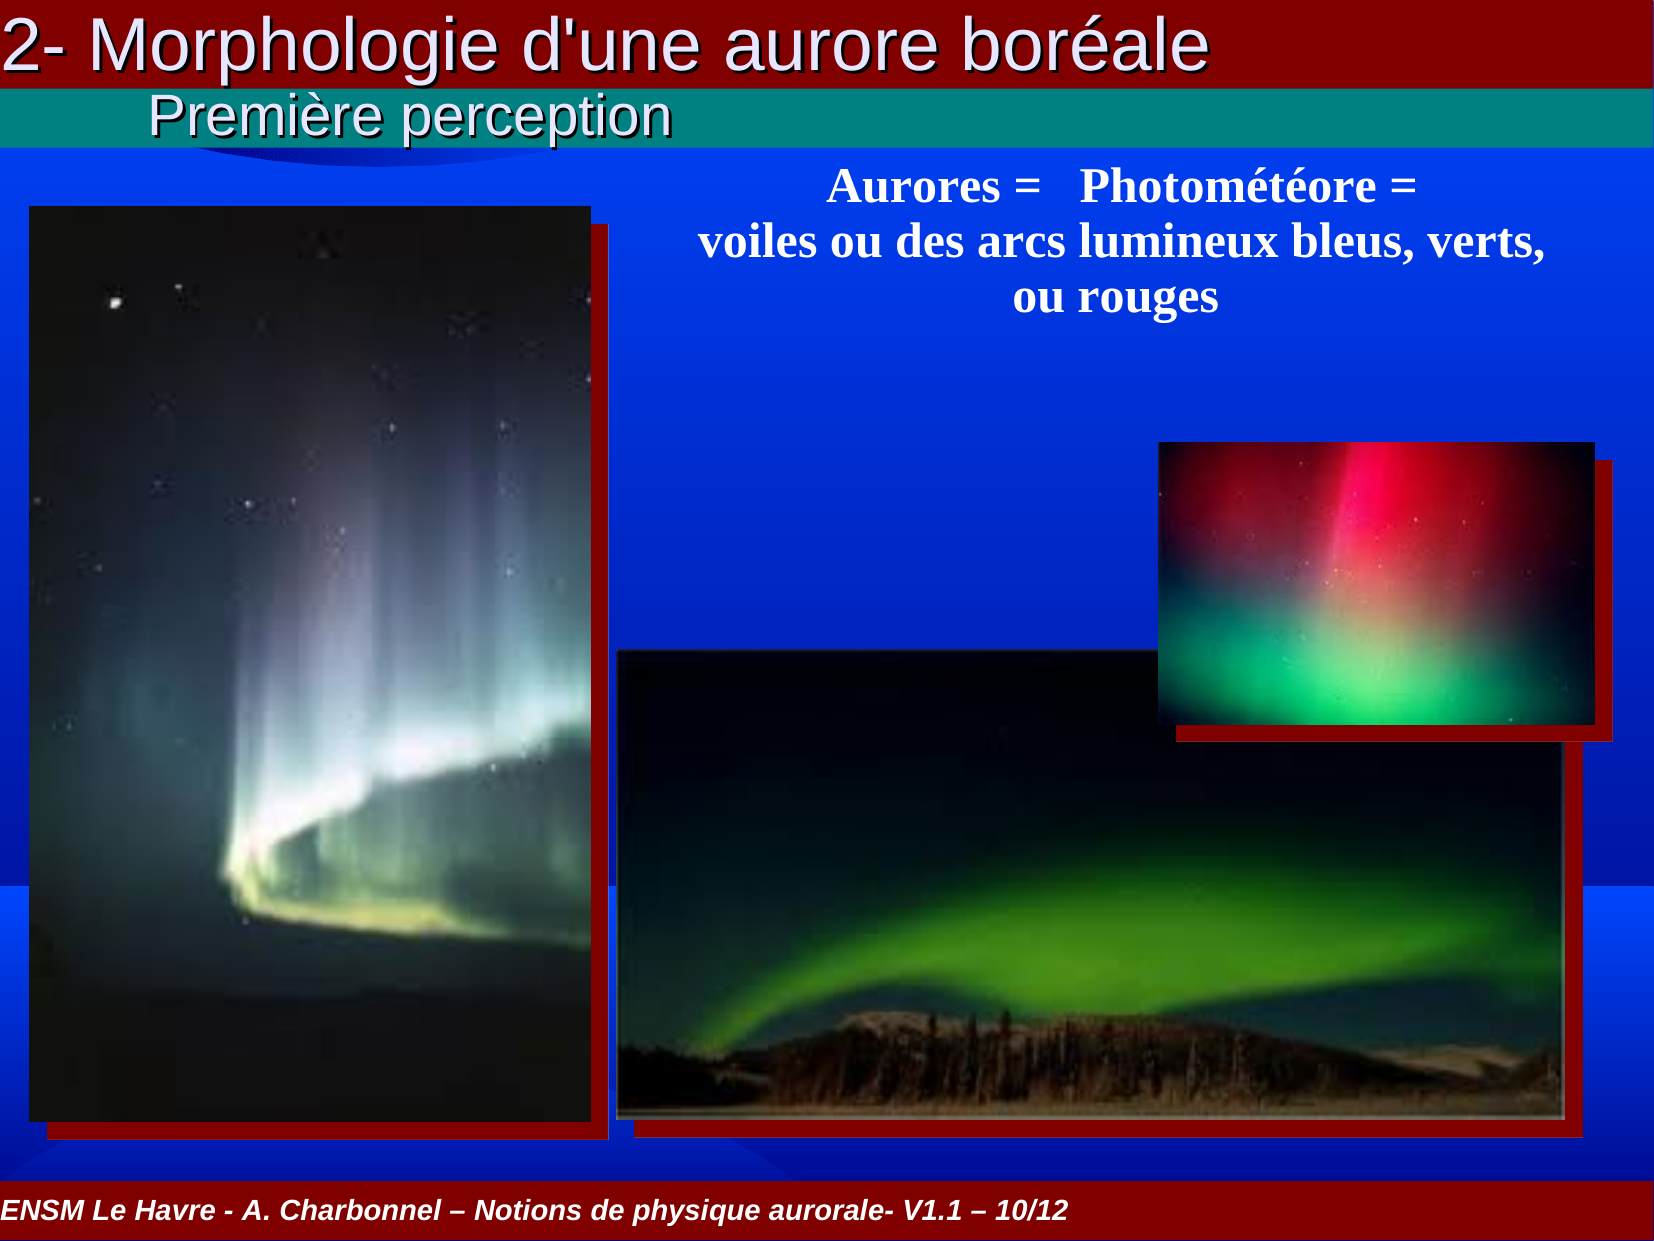

2- Morphologie d'une aurore boréale
# Première perception
Aurores = Photométéore =
voiles ou des arcs lumineux bleus, verts, ou rouges
ENSM Le Havre - A. Charbonnel – Notions de physique aurorale- V1.1 – 10/12